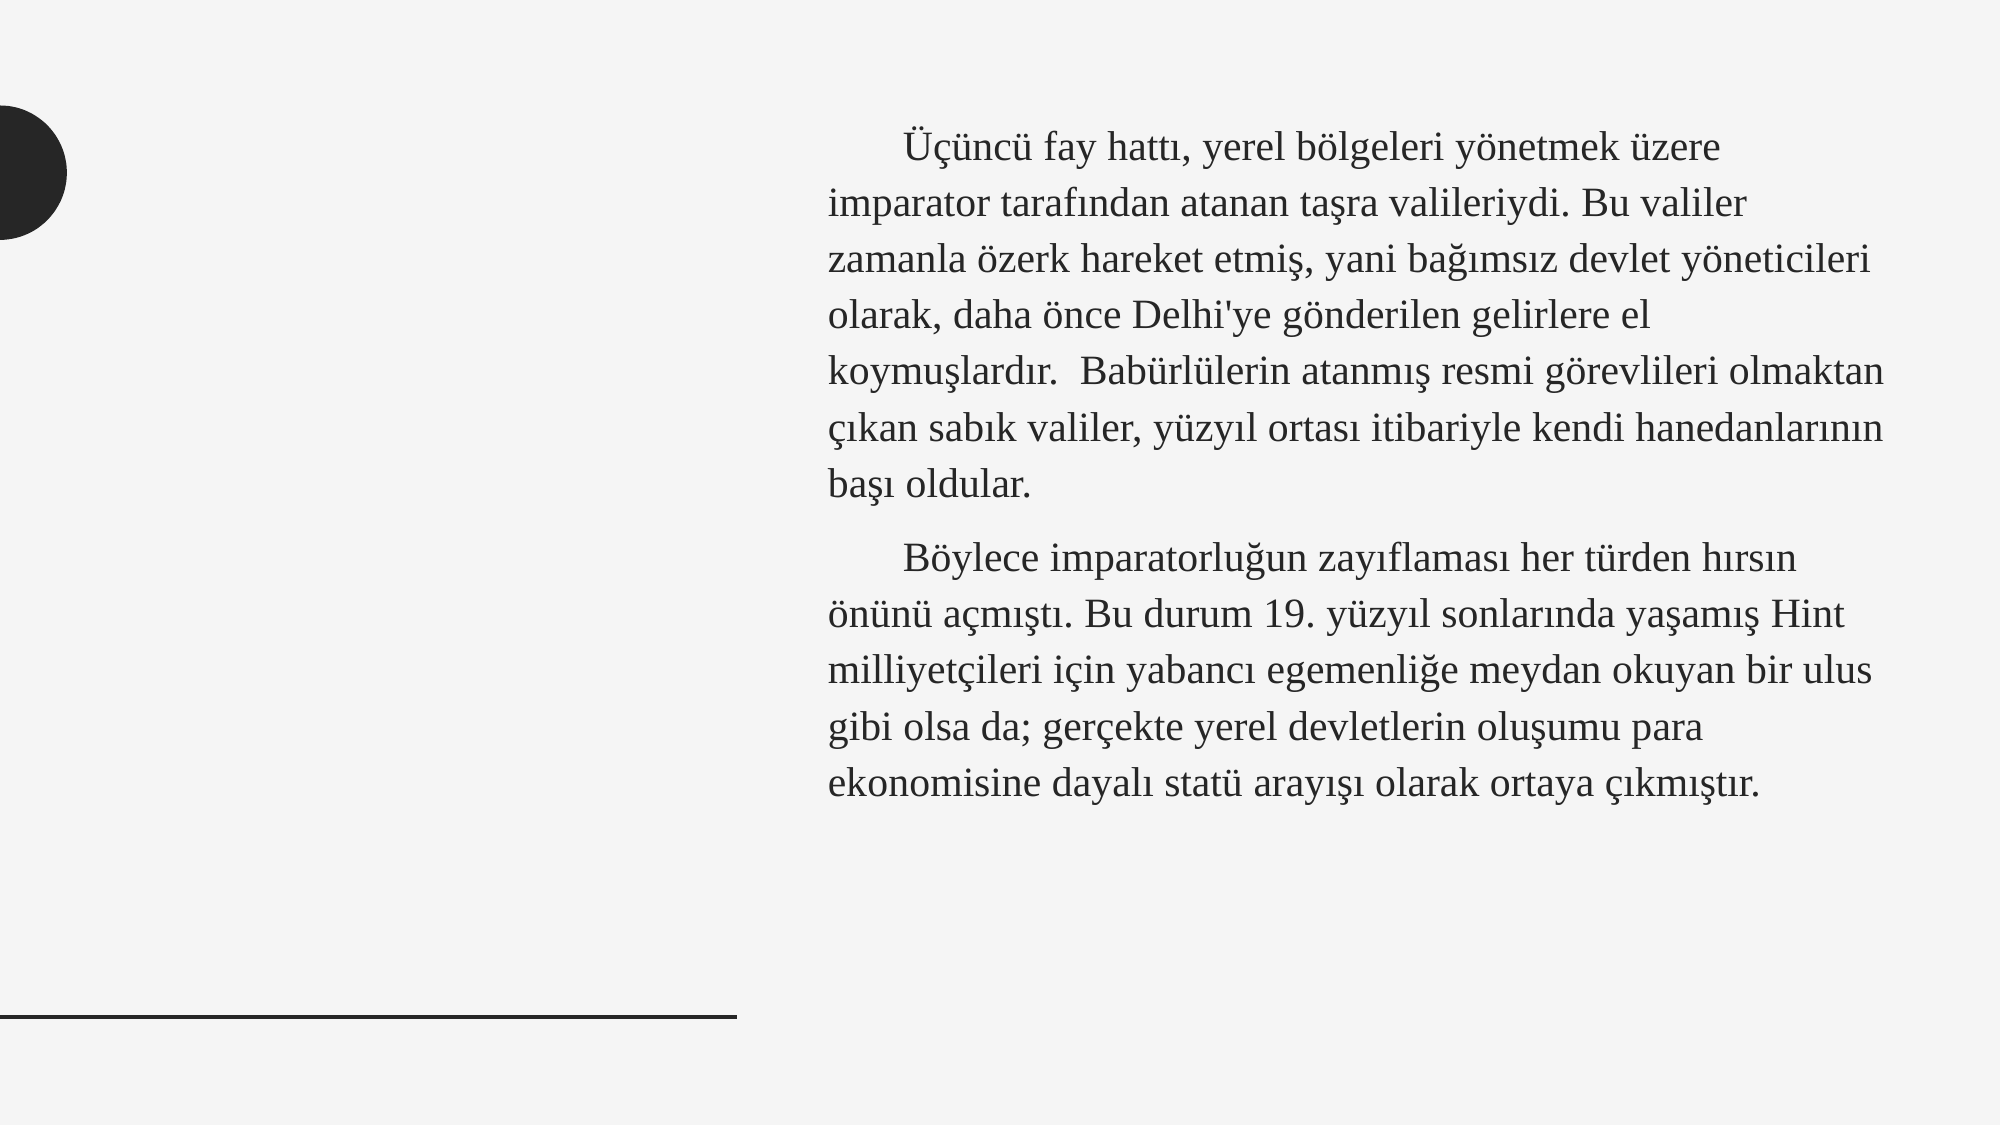

# Üçüncü fay hattı, yerel bölgeleri yönetmek üzere imparator tarafından atanan taşra valileriydi. Bu valiler zamanla özerk hareket etmiş, yani bağımsız devlet yöneticileri olarak, daha önce Delhi'ye gönderilen gelirlere el koymuşlardır. Babürlülerin atanmış resmi görevlileri olmaktan çıkan sabık valiler, yüzyıl ortası itibariyle kendi hanedanlarının başı oldular.
	Böylece imparatorluğun zayıflaması her türden hırsın önünü açmıştı. Bu durum 19. yüzyıl sonlarında yaşamış Hint milliyetçileri için yabancı egemenliğe meydan okuyan bir ulus gibi olsa da; gerçekte yerel devletlerin oluşumu para ekonomisine dayalı statü arayışı olarak ortaya çıkmıştır.